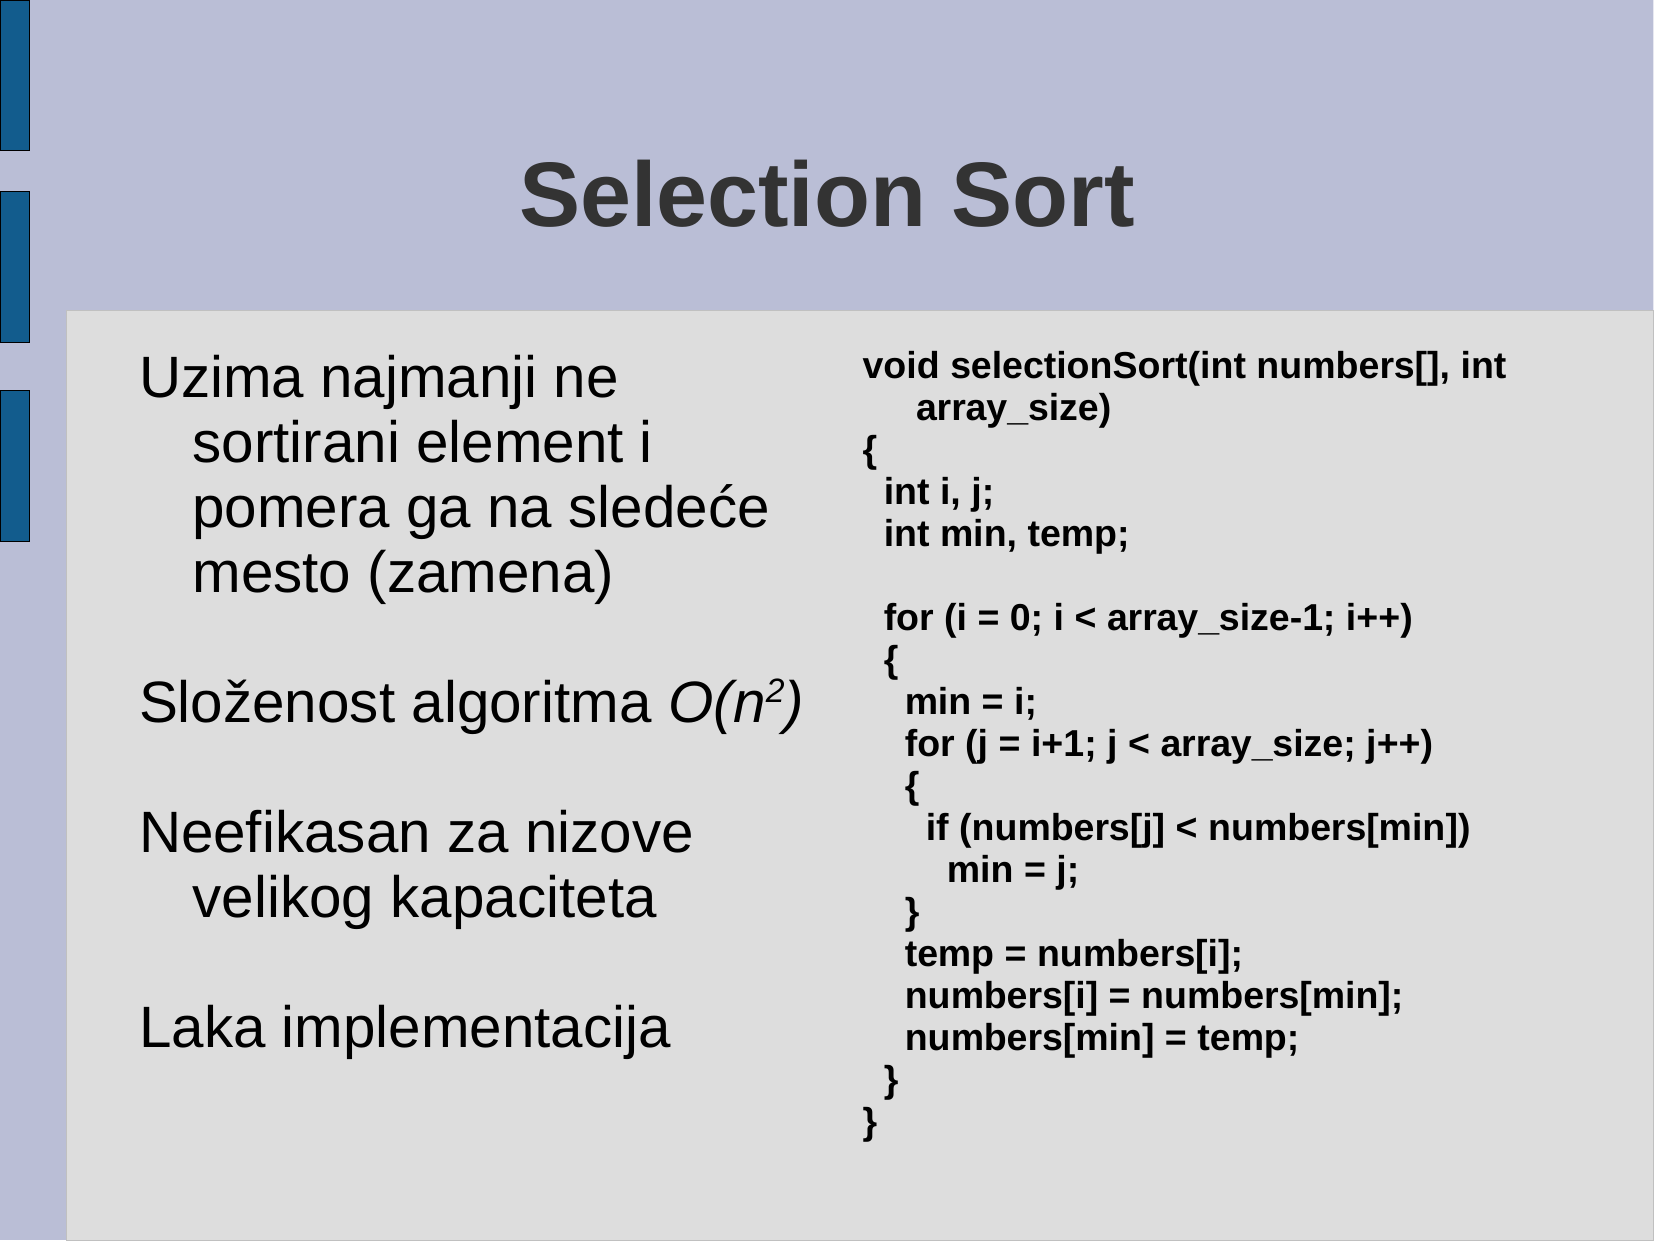

# Selection Sort
Uzima najmanji ne sortirani element i pomera ga na sledeće mesto (zamena)
Složenost algoritma O(n2)
Neefikasan za nizove velikog kapaciteta
Laka implementacija
void selectionSort(int numbers[], int array_size)
{
 int i, j;
 int min, temp;
 for (i = 0; i < array_size-1; i++)
 {
 min = i;
 for (j = i+1; j < array_size; j++)
 {
 if (numbers[j] < numbers[min])
 min = j;
 }
 temp = numbers[i];
 numbers[i] = numbers[min];
 numbers[min] = temp;
 }
}